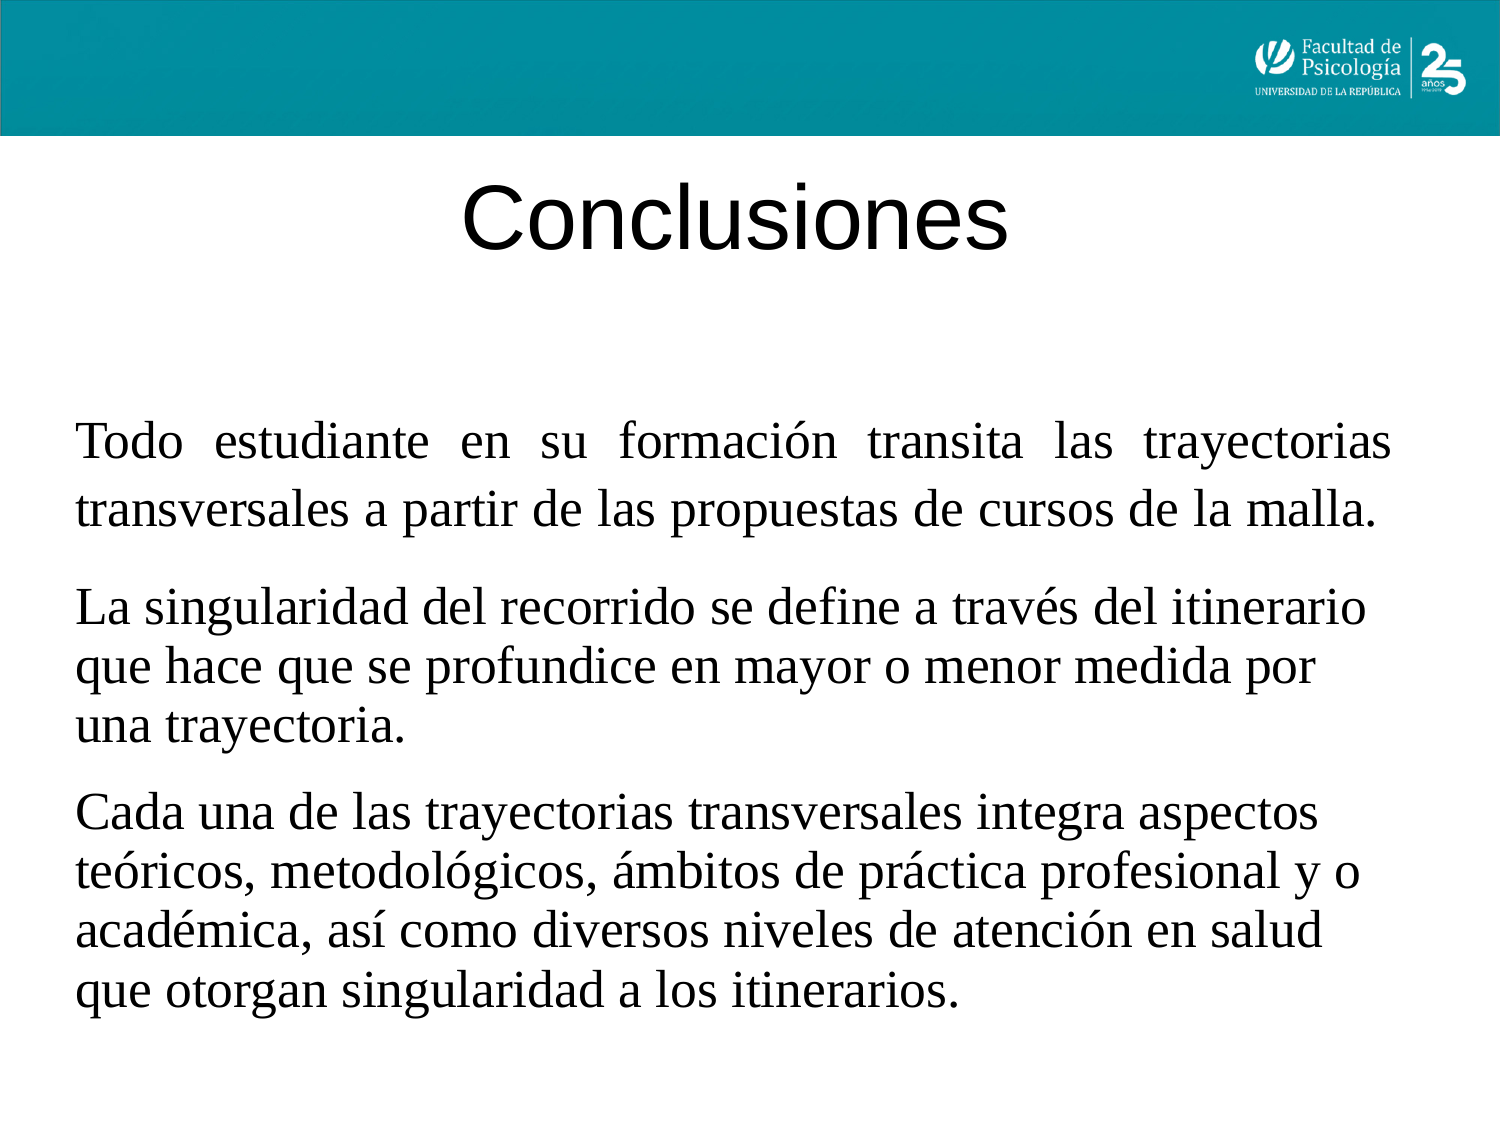

# Conclusiones
Todo estudiante en su formación transita las trayectorias transversales a partir de las propuestas de cursos de la malla.
La singularidad del recorrido se define a través del itinerario que hace que se profundice en mayor o menor medida por una trayectoria.
Cada una de las trayectorias transversales integra aspectos teóricos, metodológicos, ámbitos de práctica profesional y o académica, así como diversos niveles de atención en salud que otorgan singularidad a los itinerarios.